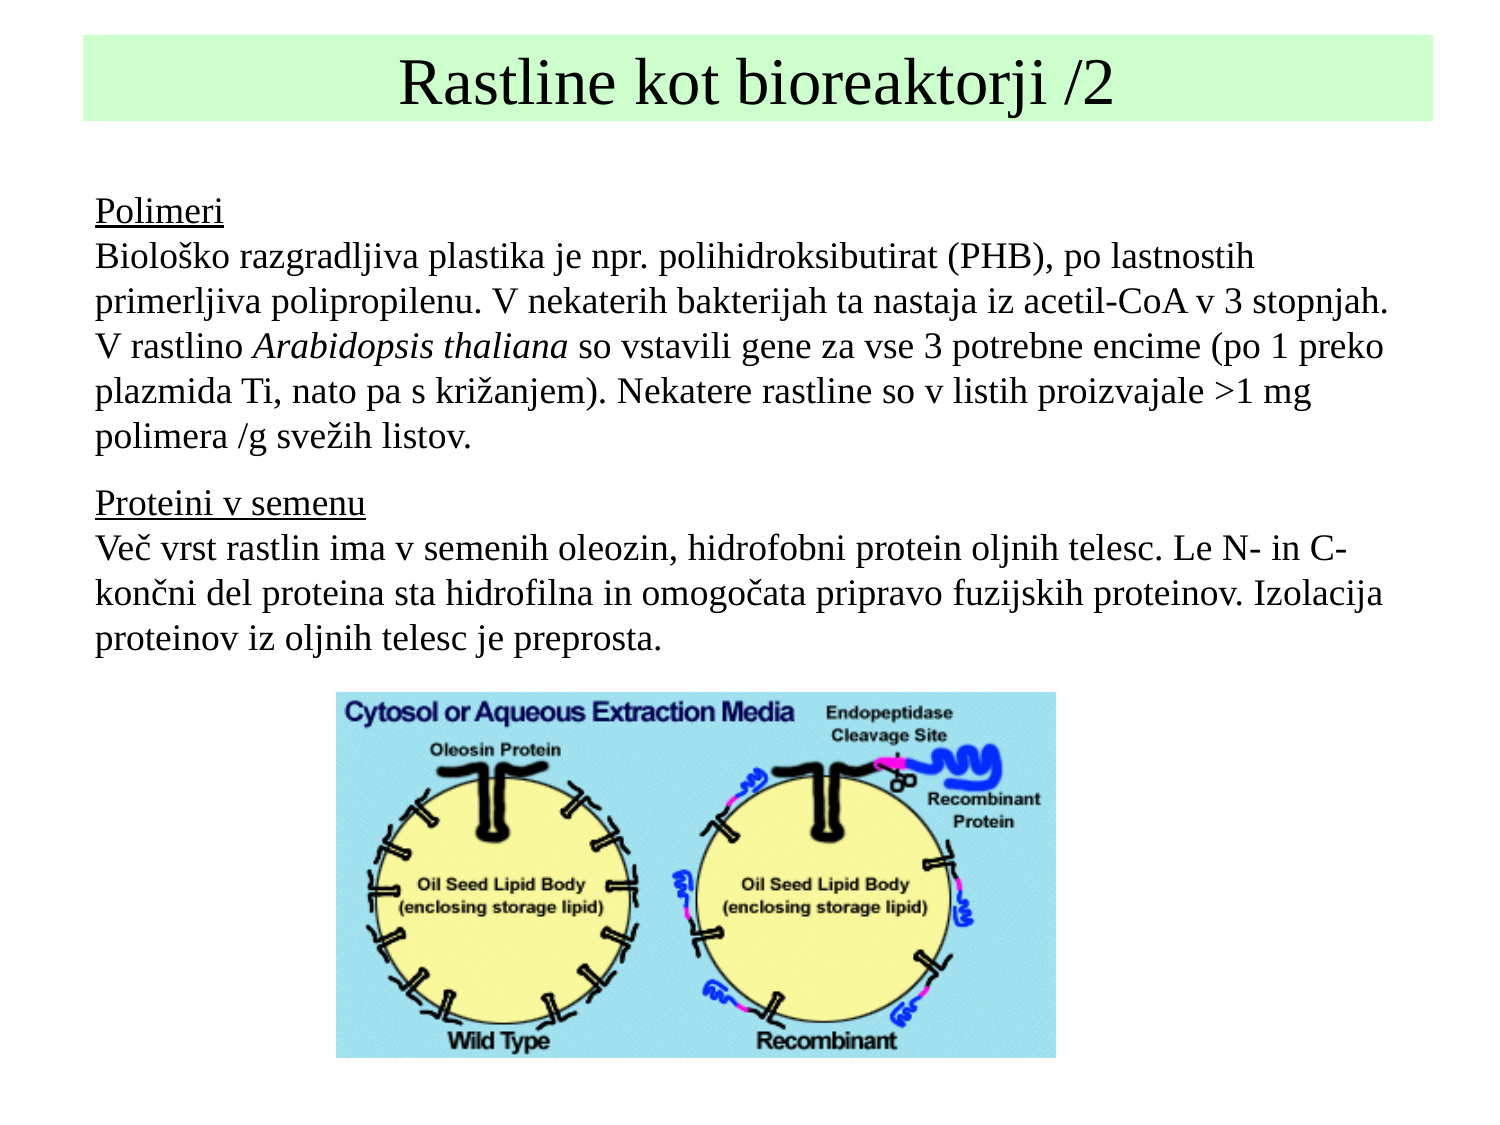

Rastline kot bioreaktorji /2
Polimeri
Biološko razgradljiva plastika je npr. polihidroksibutirat (PHB), po lastnostih primerljiva polipropilenu. V nekaterih bakterijah ta nastaja iz acetil-CoA v 3 stopnjah. V rastlino Arabidopsis thaliana so vstavili gene za vse 3 potrebne encime (po 1 preko plazmida Ti, nato pa s križanjem). Nekatere rastline so v listih proizvajale >1 mg polimera /g svežih listov.
Proteini v semenu
Več vrst rastlin ima v semenih oleozin, hidrofobni protein oljnih telesc. Le N- in C-končni del proteina sta hidrofilna in omogočata pripravo fuzijskih proteinov. Izolacija proteinov iz oljnih telesc je preprosta.
#